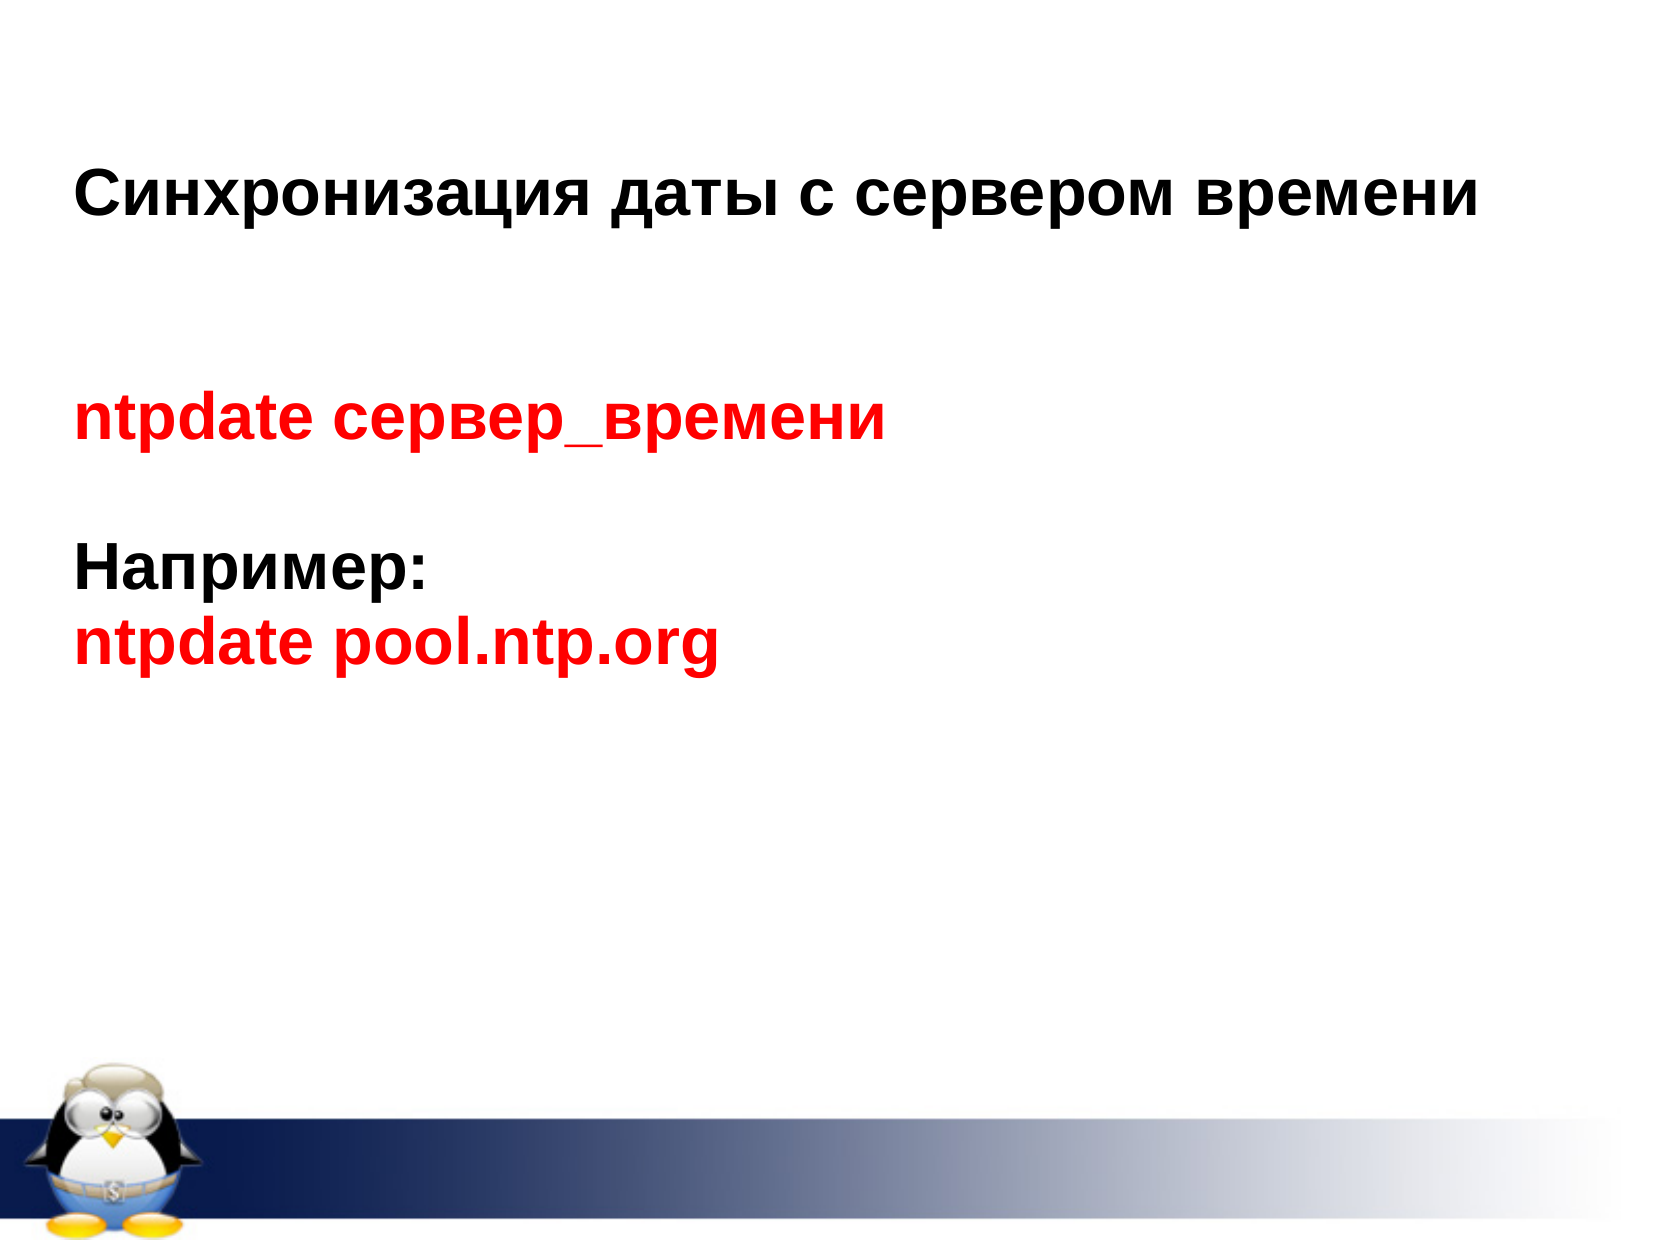

Синхронизация даты с сервером времени
ntpdate сервер_времени
Например:
ntpdate pool.ntp.org